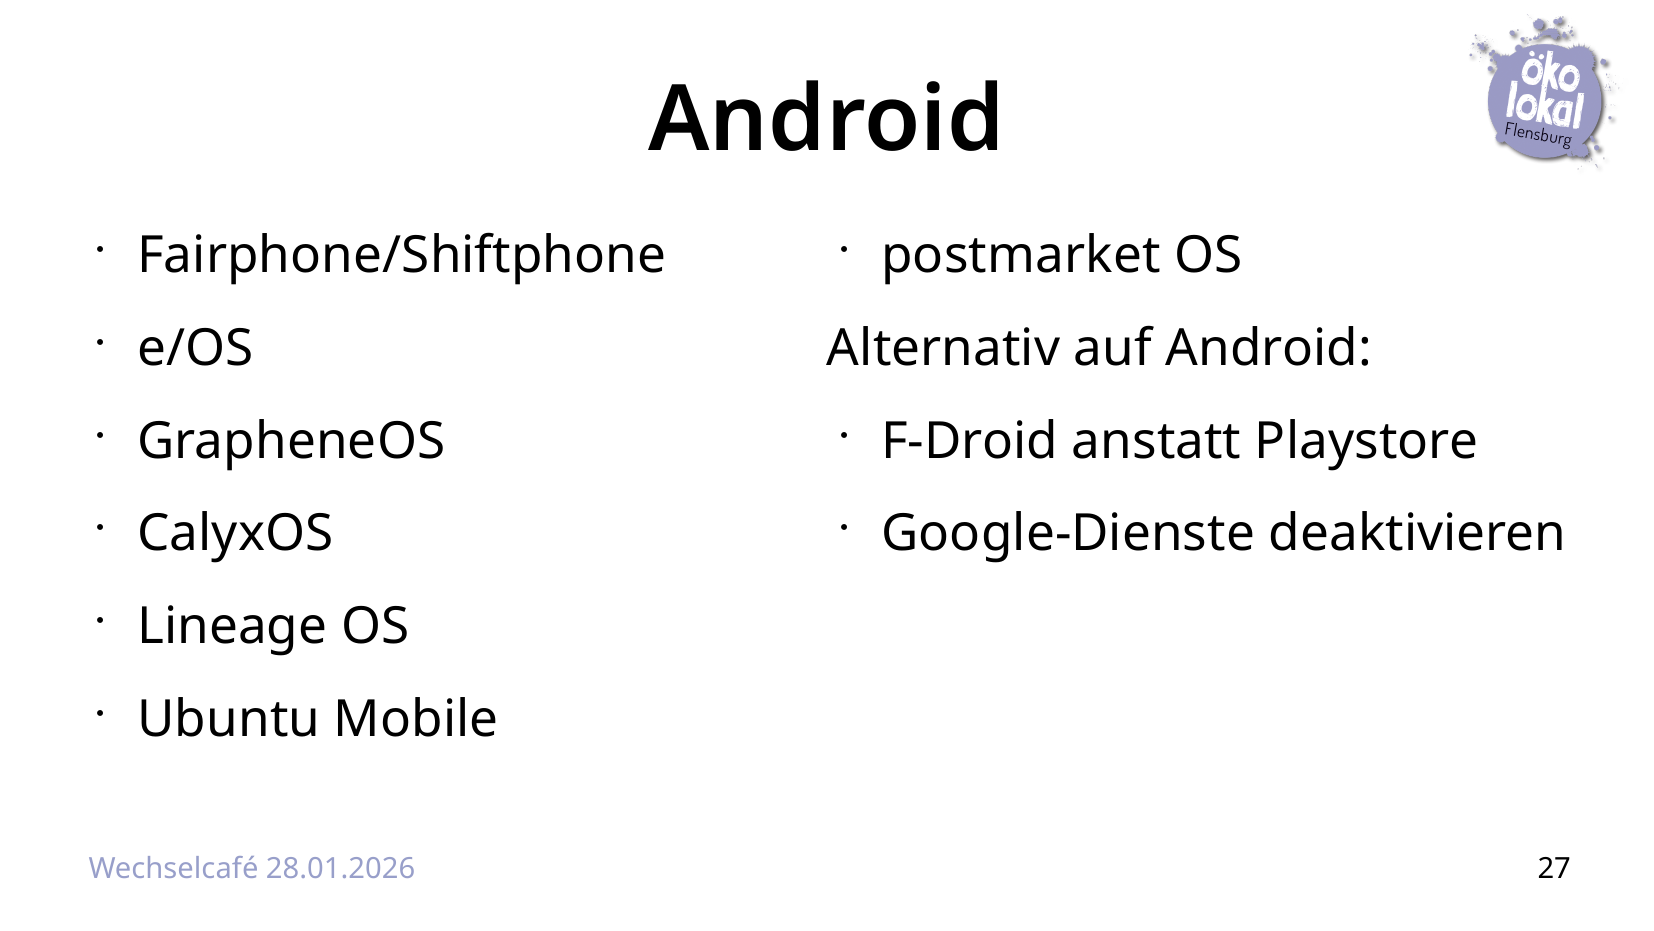

# Android
Fairphone/Shiftphone
e/OS
GrapheneOS
CalyxOS
Lineage OS
Ubuntu Mobile
postmarket OS
Alternativ auf Android:
F-Droid anstatt Playstore
Google-Dienste deaktivieren